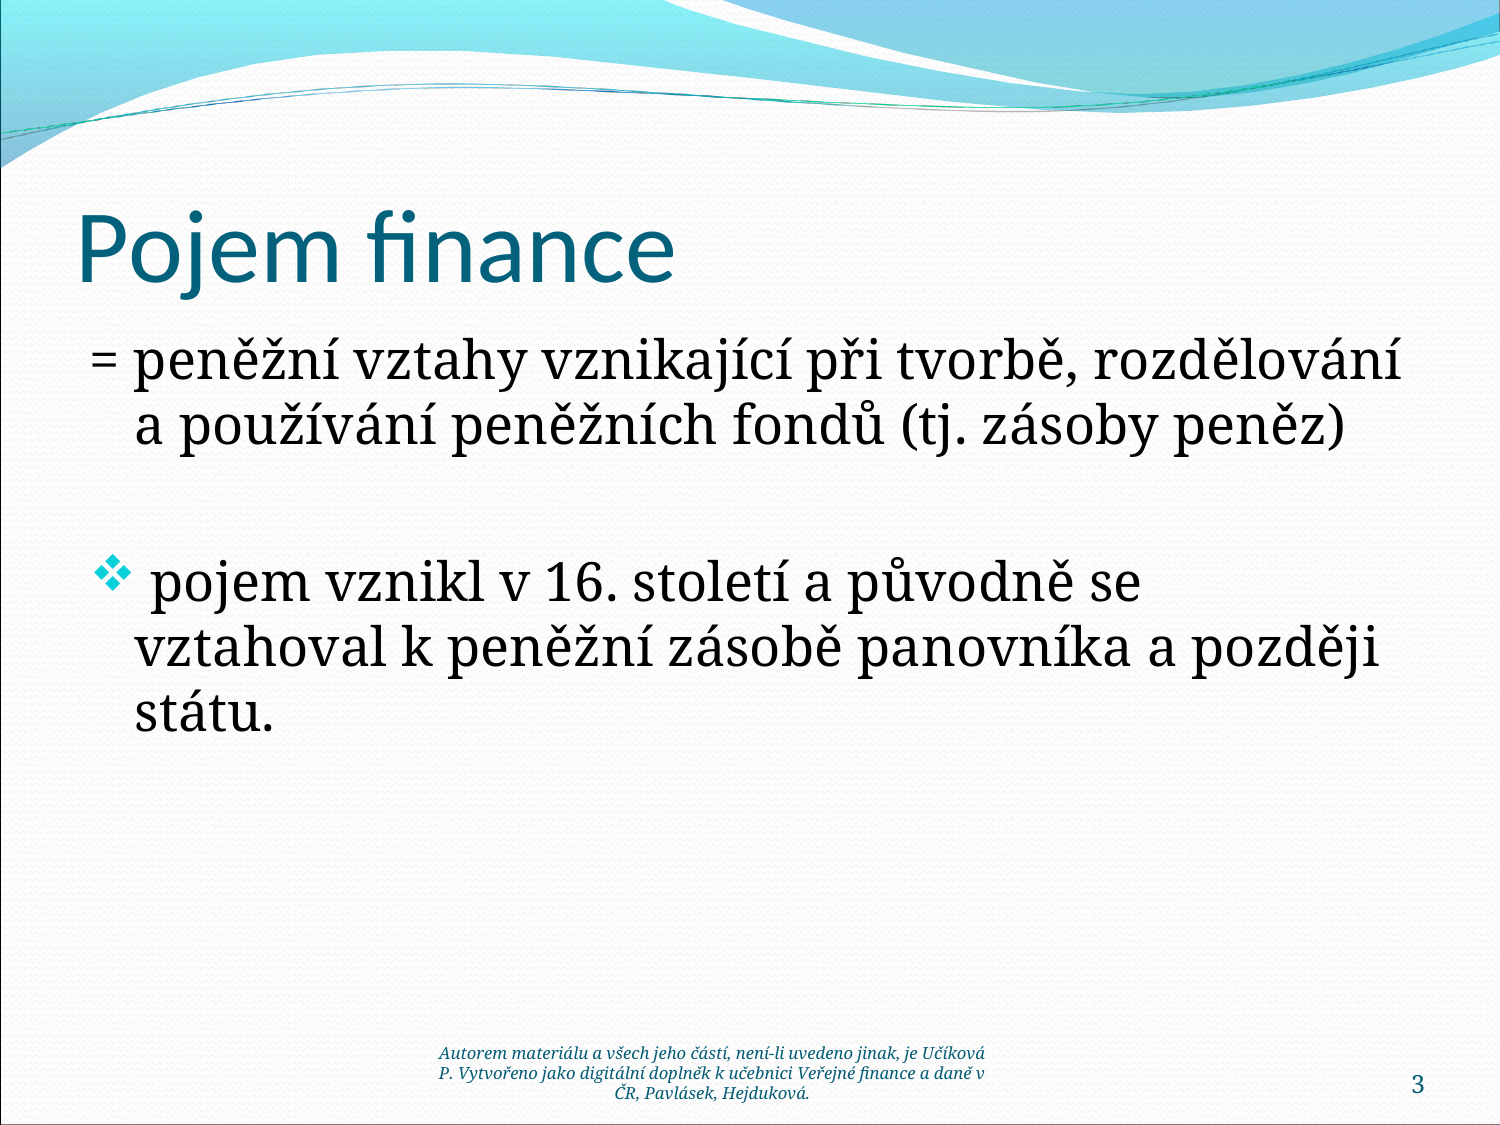

# Pojem finance
= peněžní vztahy vznikající při tvorbě, rozdělování a používání peněžních fondů (tj. zásoby peněz)
 pojem vznikl v 16. století a původně se vztahoval k peněžní zásobě panovníka a později státu.
Autorem materiálu a všech jeho částí, není-li uvedeno jinak, je Učíková P. Vytvořeno jako digitální doplněk k učebnici Veřejné finance a daně v ČR, Pavlásek, Hejduková.